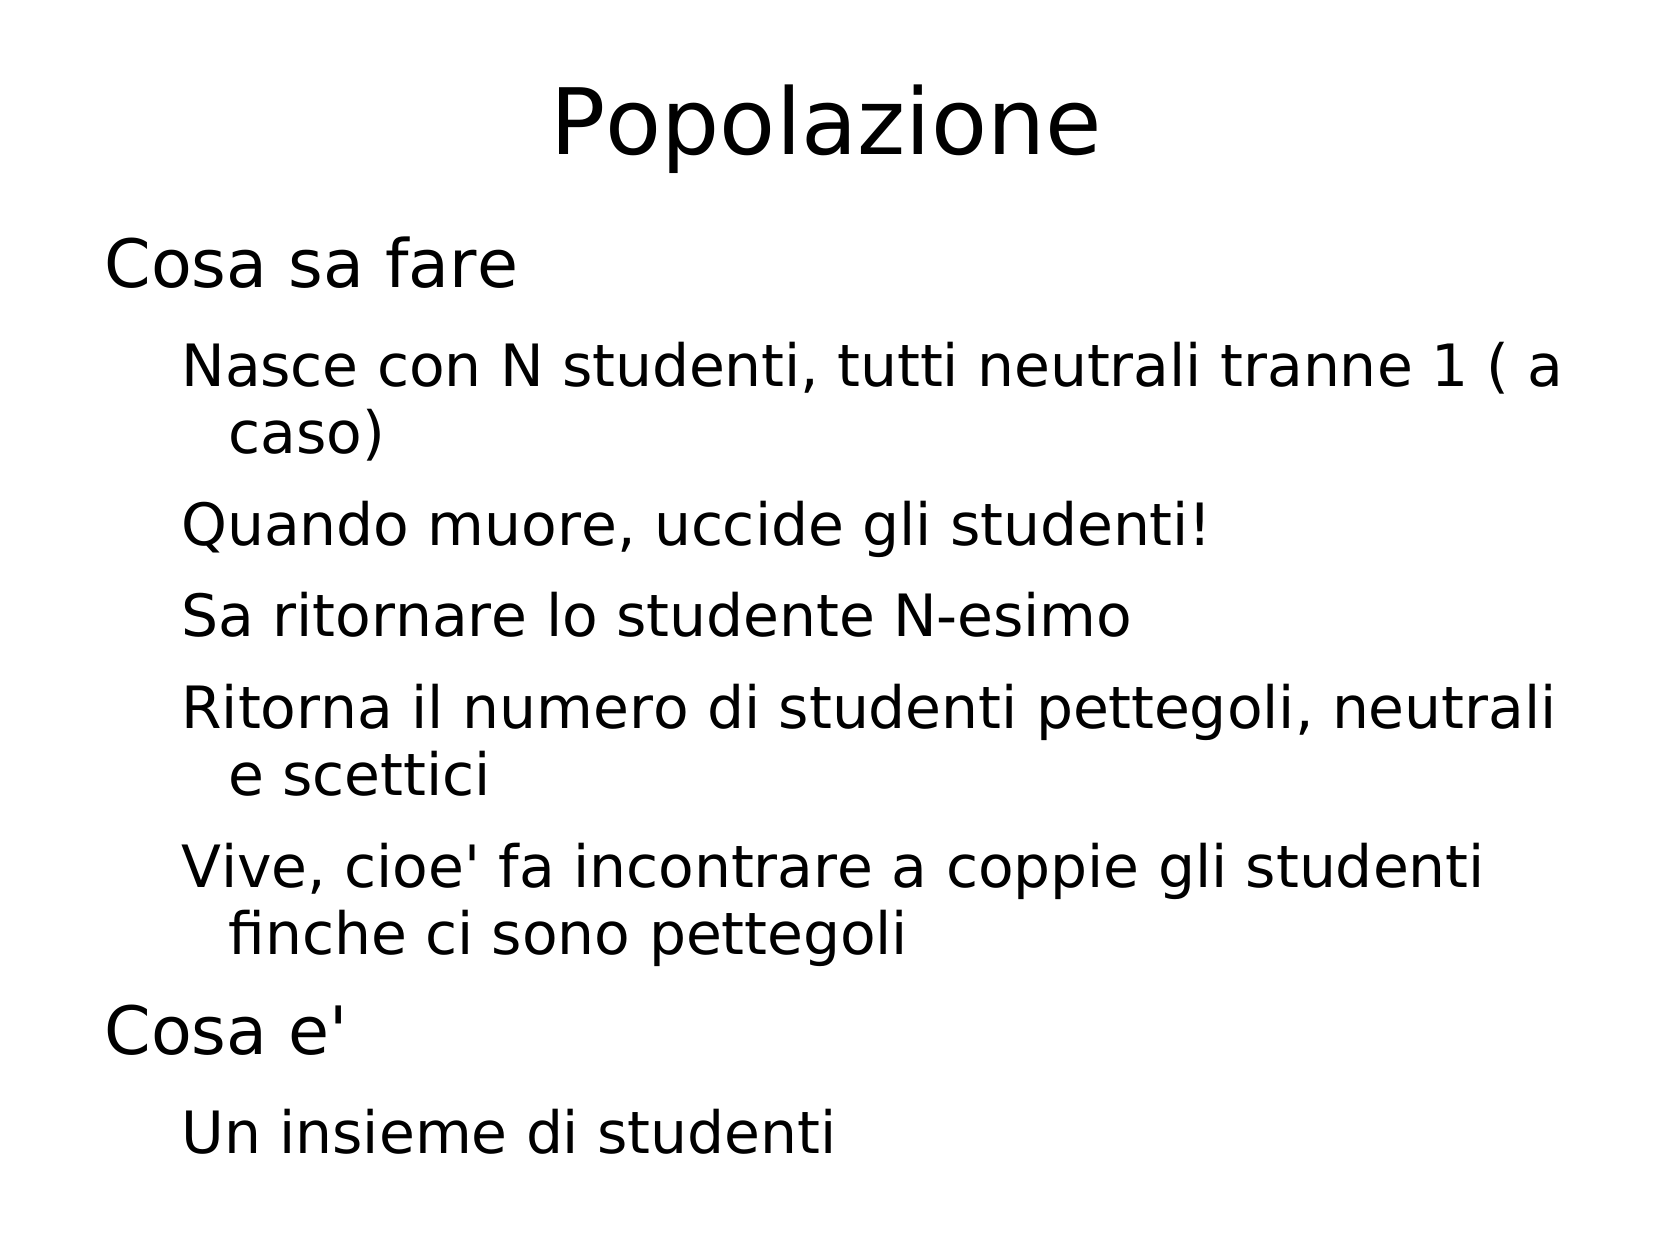

# Popolazione
Cosa sa fare
Nasce con N studenti, tutti neutrali tranne 1 ( a caso)
Quando muore, uccide gli studenti!
Sa ritornare lo studente N-esimo
Ritorna il numero di studenti pettegoli, neutrali e scettici
Vive, cioe' fa incontrare a coppie gli studenti finche ci sono pettegoli
Cosa e'
Un insieme di studenti